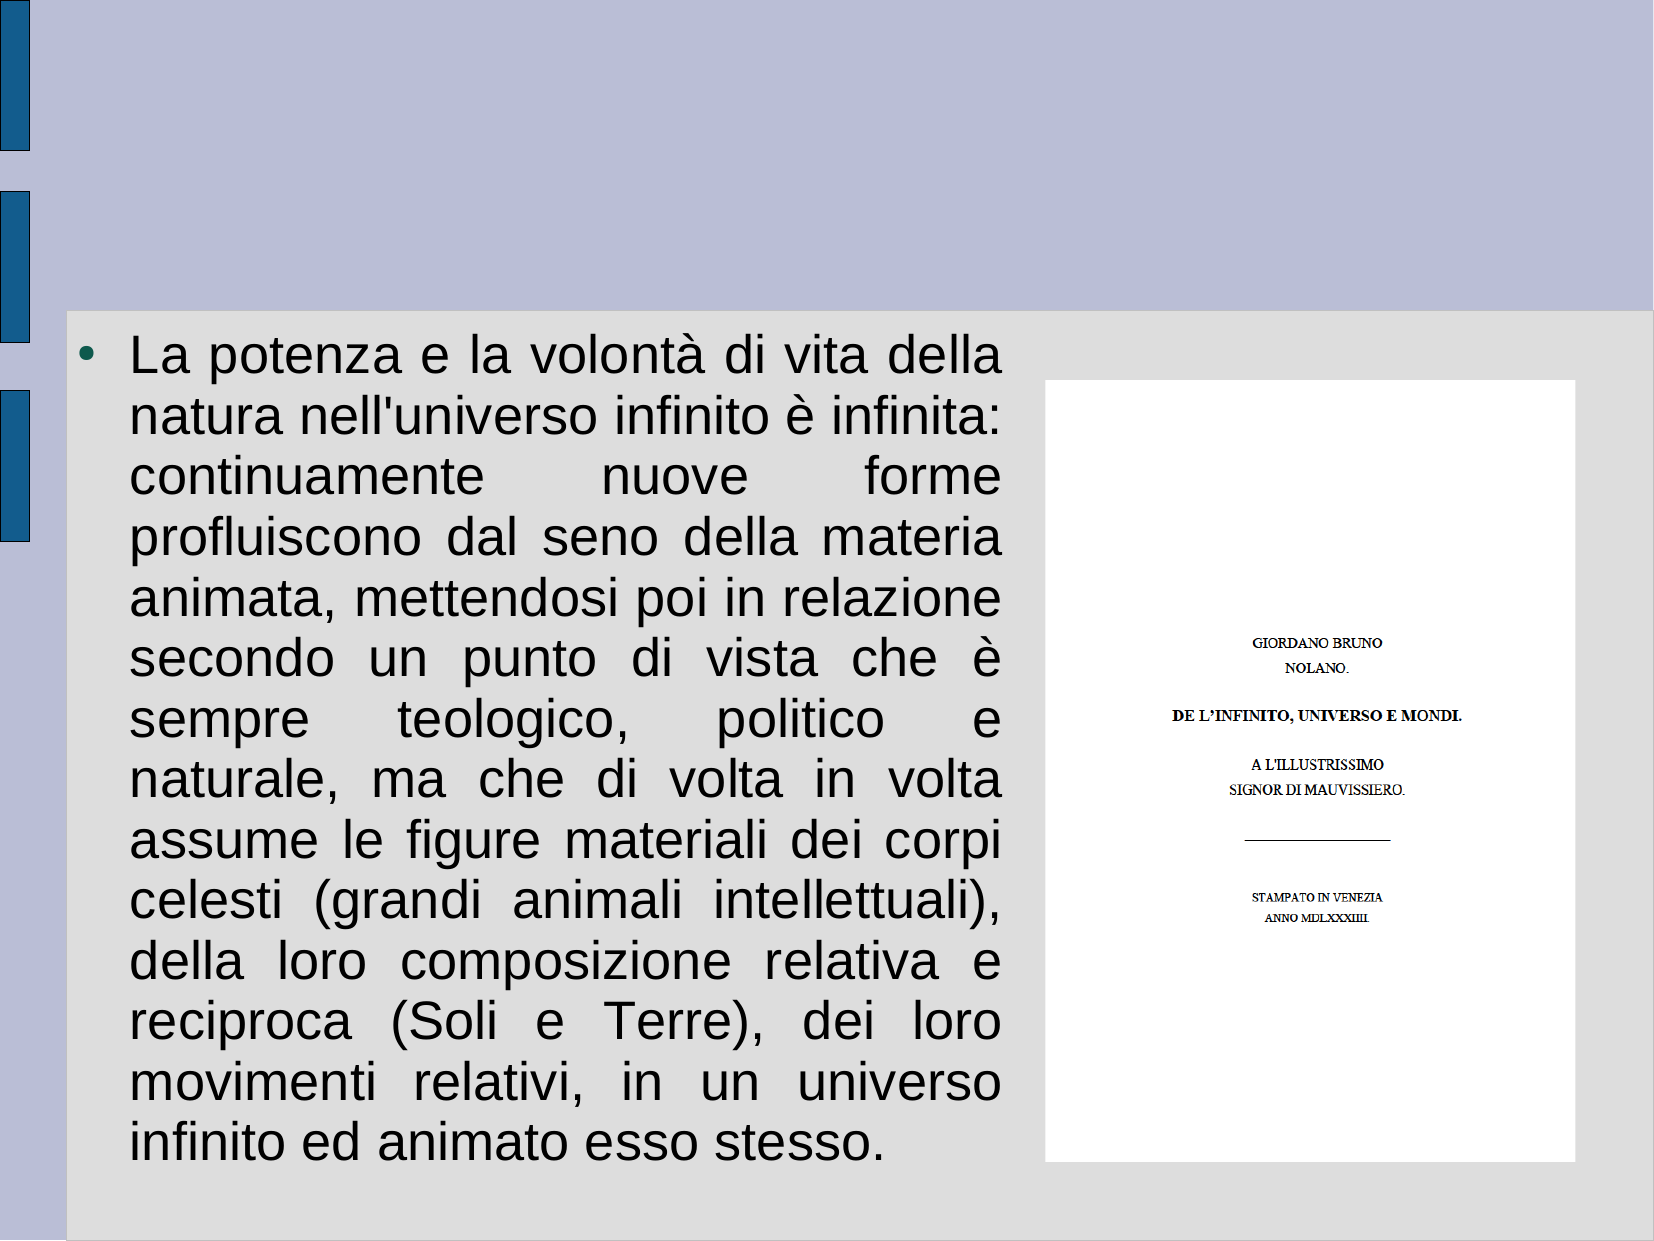

#
La potenza e la volontà di vita della natura nell'universo infinito è infinita: continuamente nuove forme profluiscono dal seno della materia animata, mettendosi poi in relazione secondo un punto di vista che è sempre teologico, politico e naturale, ma che di volta in volta assume le figure materiali dei corpi celesti (grandi animali intellettuali), della loro composizione relativa e reciproca (Soli e Terre), dei loro movimenti relativi, in un universo infinito ed animato esso stesso.